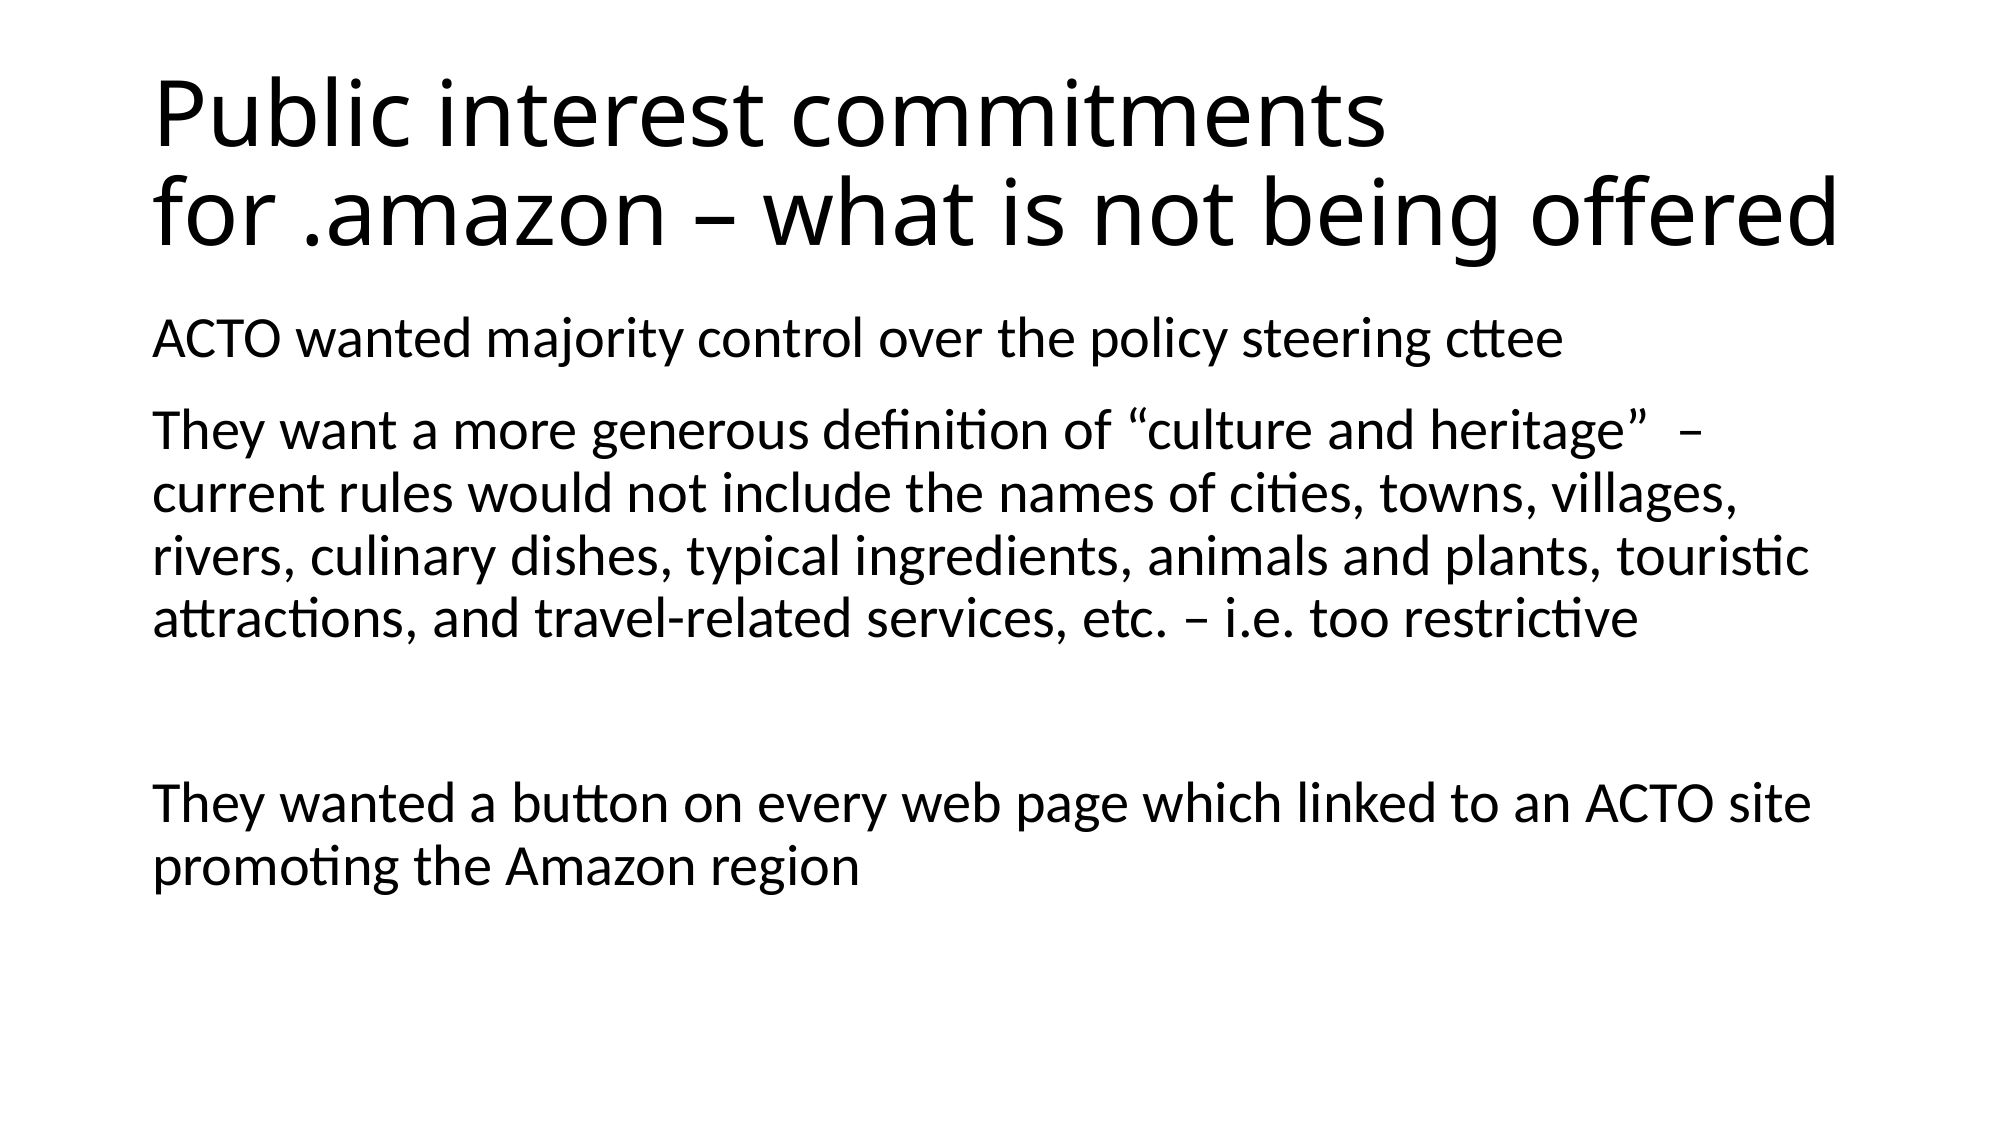

# Public interest commitments for .amazon – what is not being offered
ACTO wanted majority control over the policy steering cttee
They want a more generous definition of “culture and heritage” – current rules would not include the names of cities, towns, villages, rivers, culinary dishes, typical ingredients, animals and plants, touristic attractions, and travel-related services, etc. – i.e. too restrictive
They wanted a button on every web page which linked to an ACTO site promoting the Amazon region